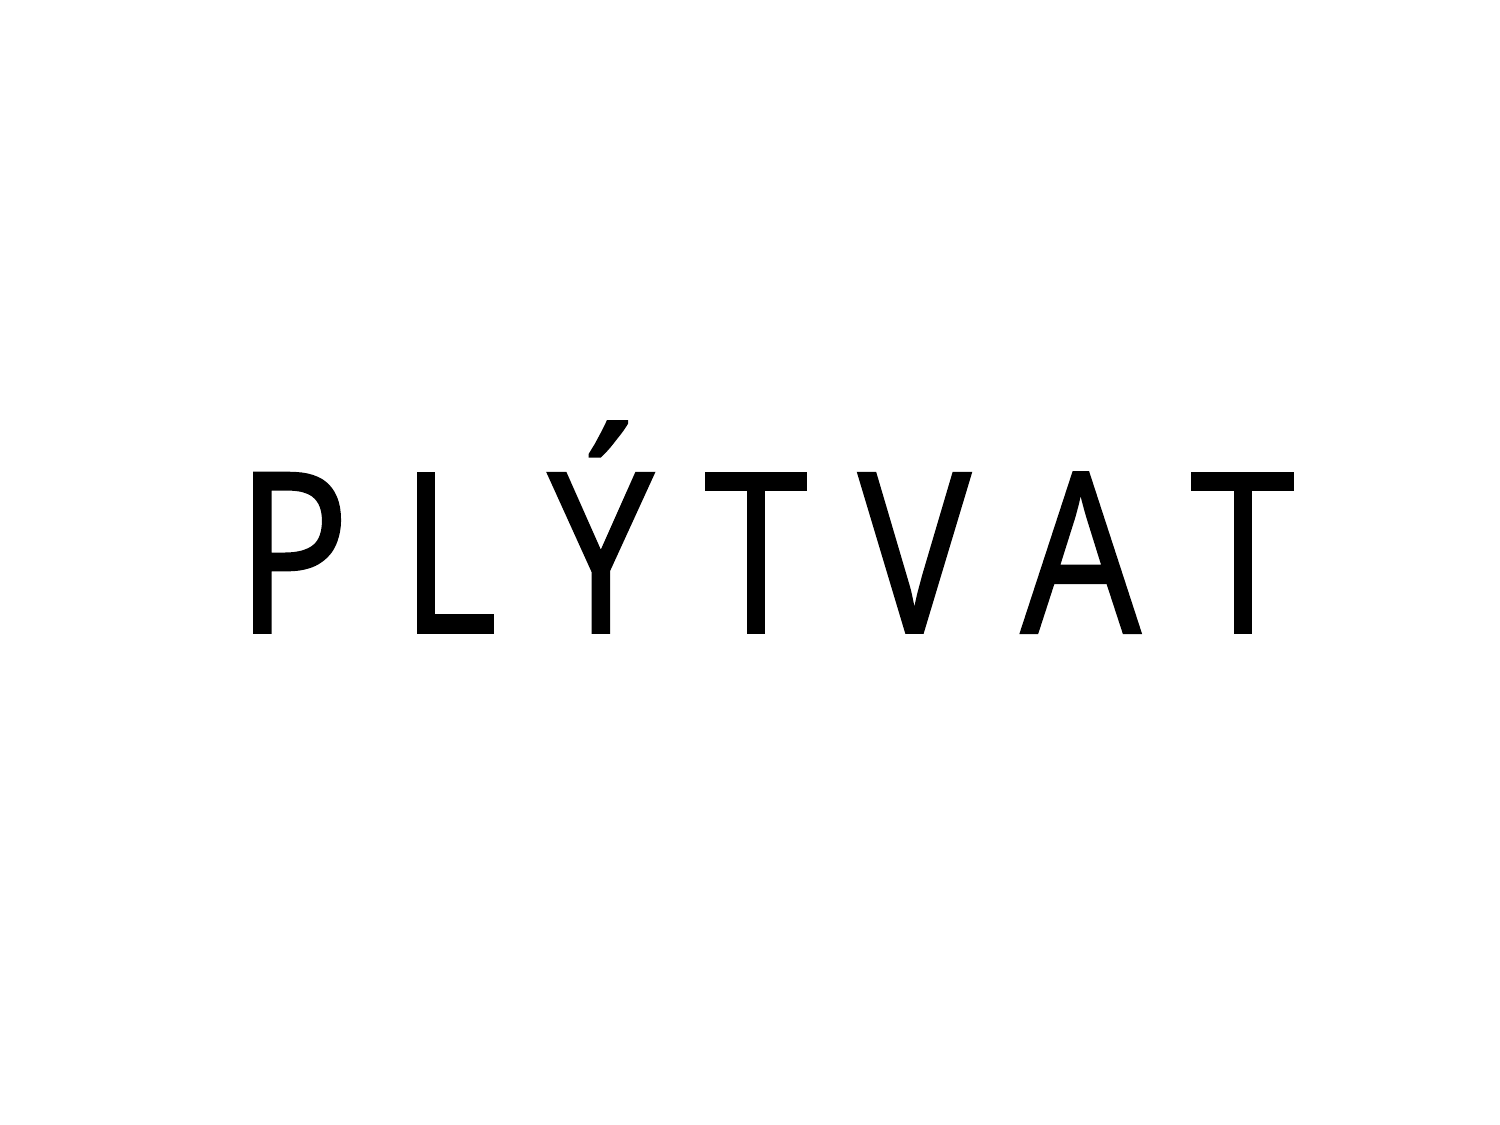

P L Ý T V A T